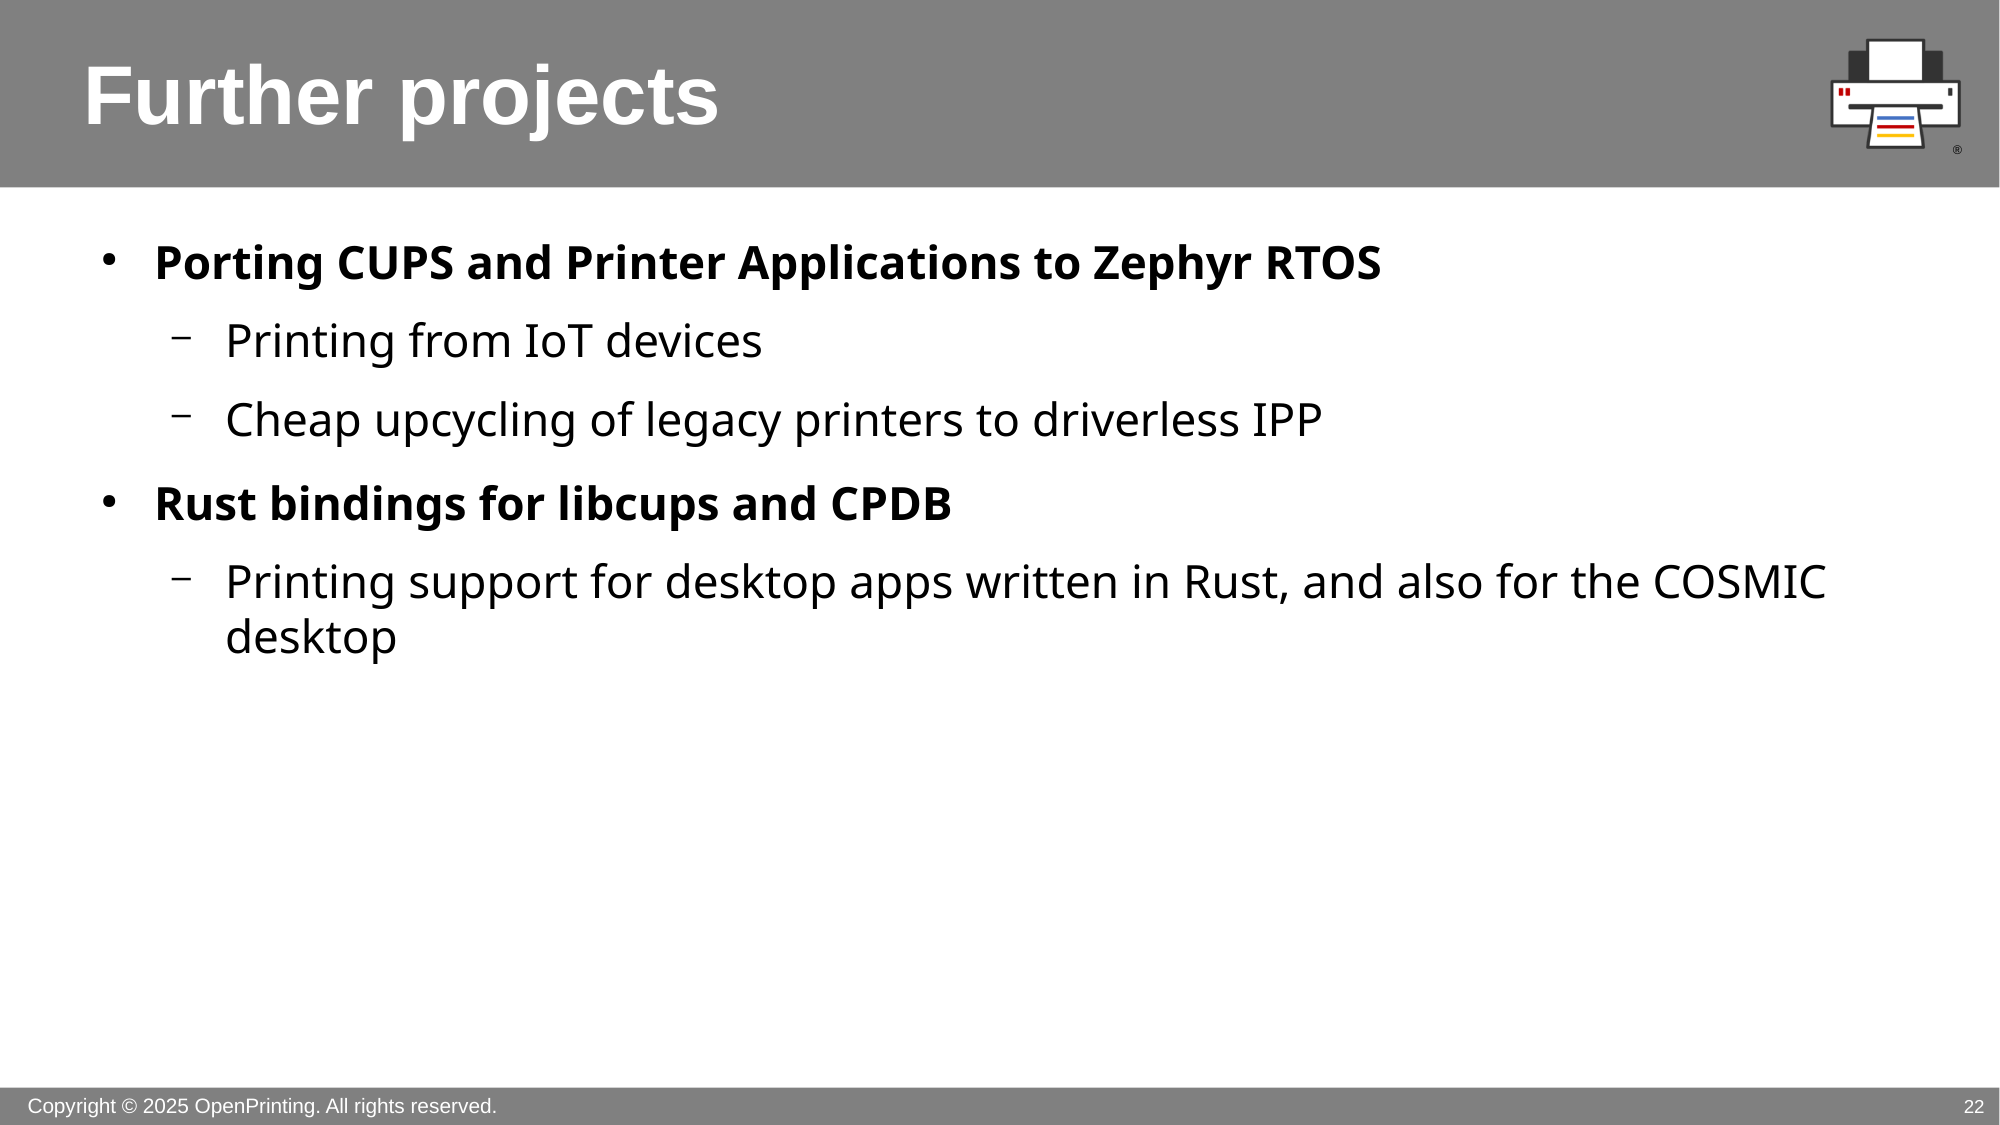

Further projects
# Porting CUPS and Printer Applications to Zephyr RTOS
Printing from IoT devices
Cheap upcycling of legacy printers to driverless IPP
Rust bindings for libcups and CPDB
Printing support for desktop apps written in Rust, and also for the COSMIC desktop